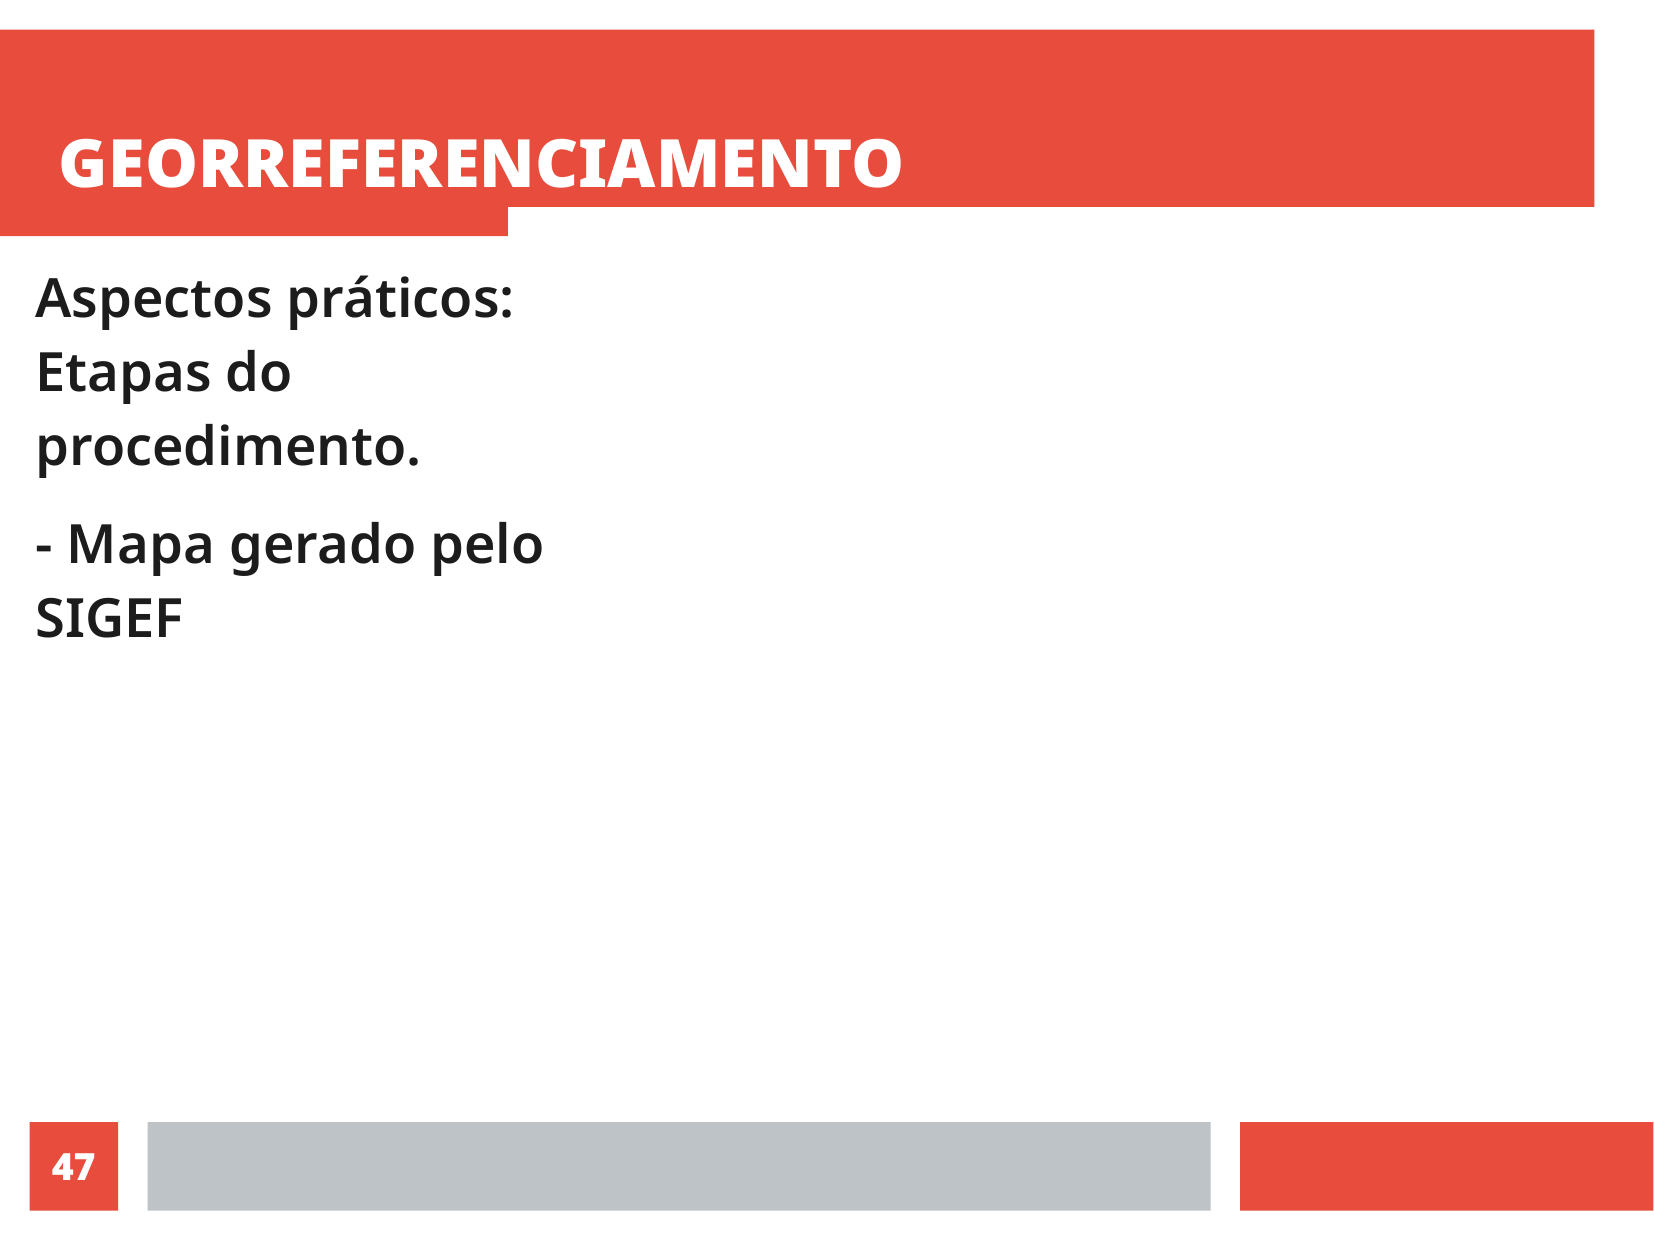

# GEORREFERENCIAMENTO
Aspectos práticos: Etapas do procedimento.
- Mapa gerado pelo SIGEF
47